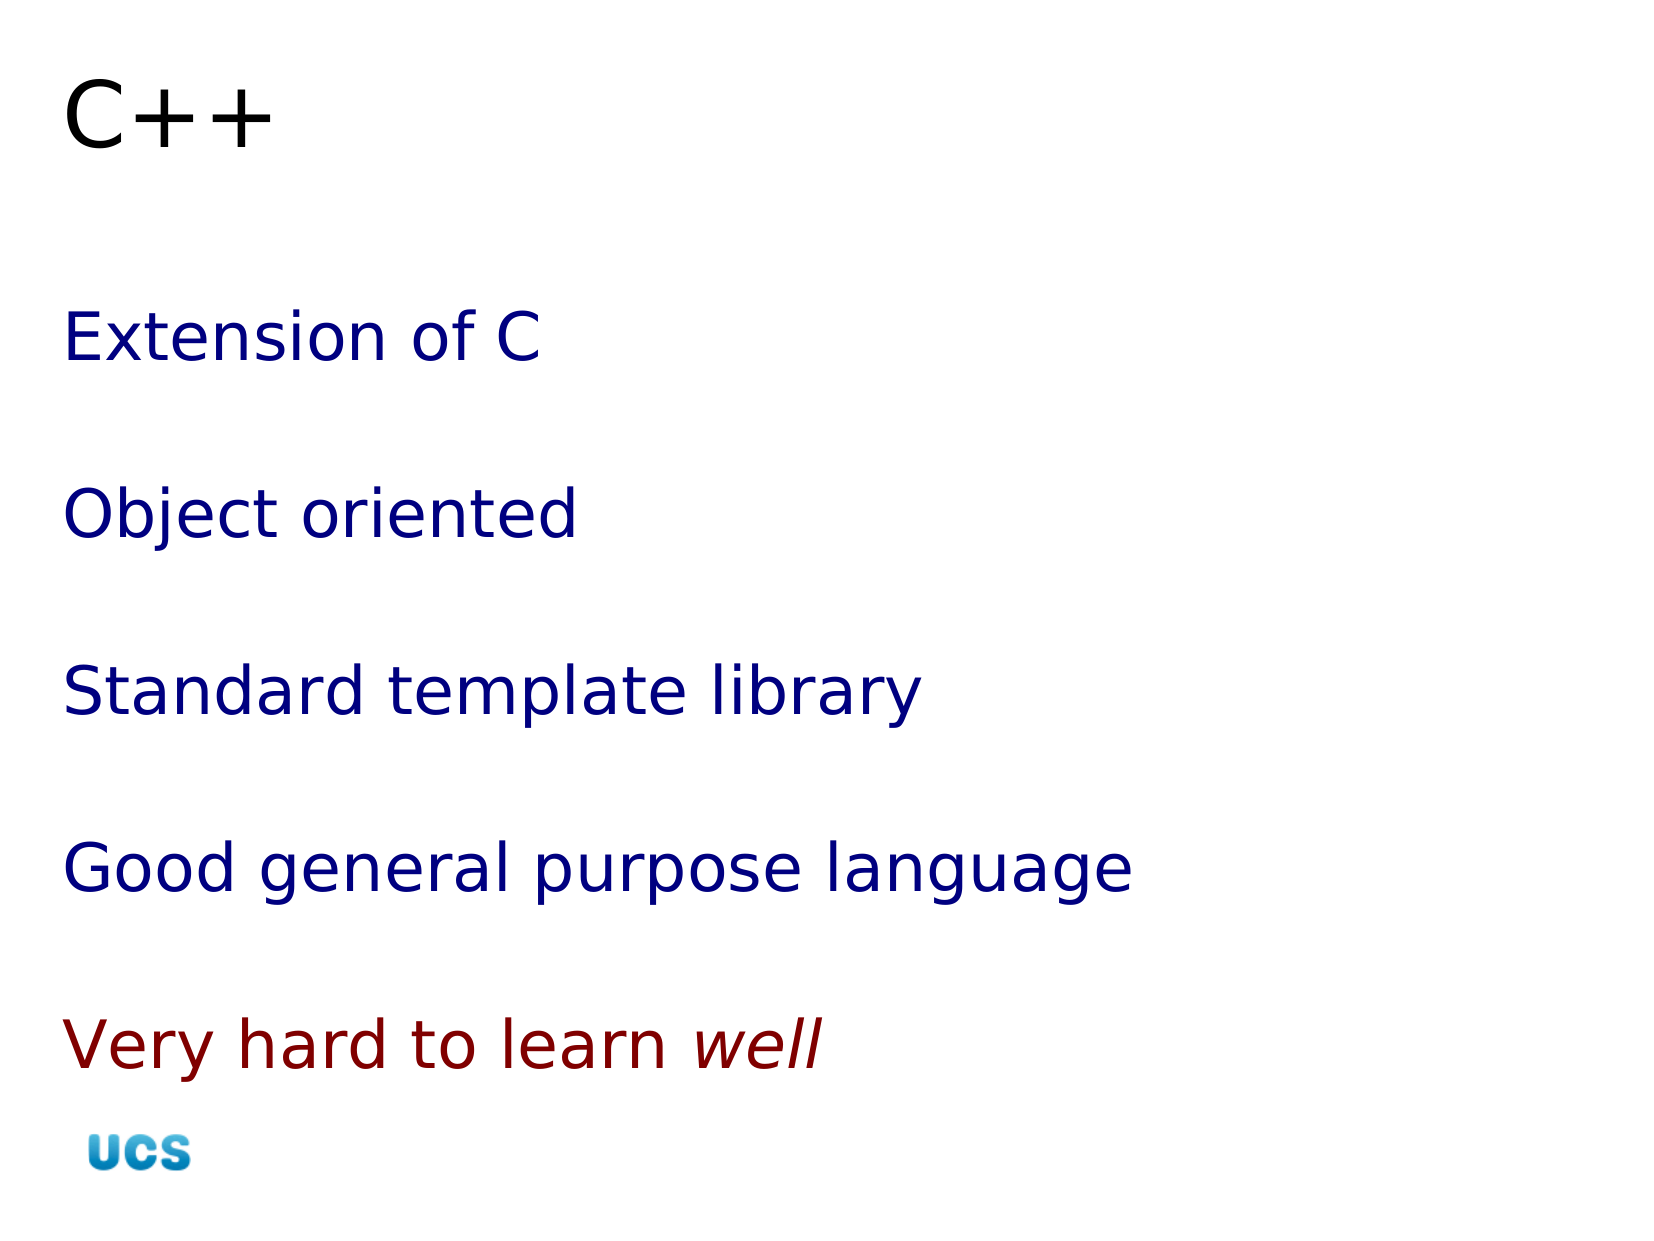

C++
Extension of C
Object oriented
Standard template library
Good general purpose language
Very hard to learn well